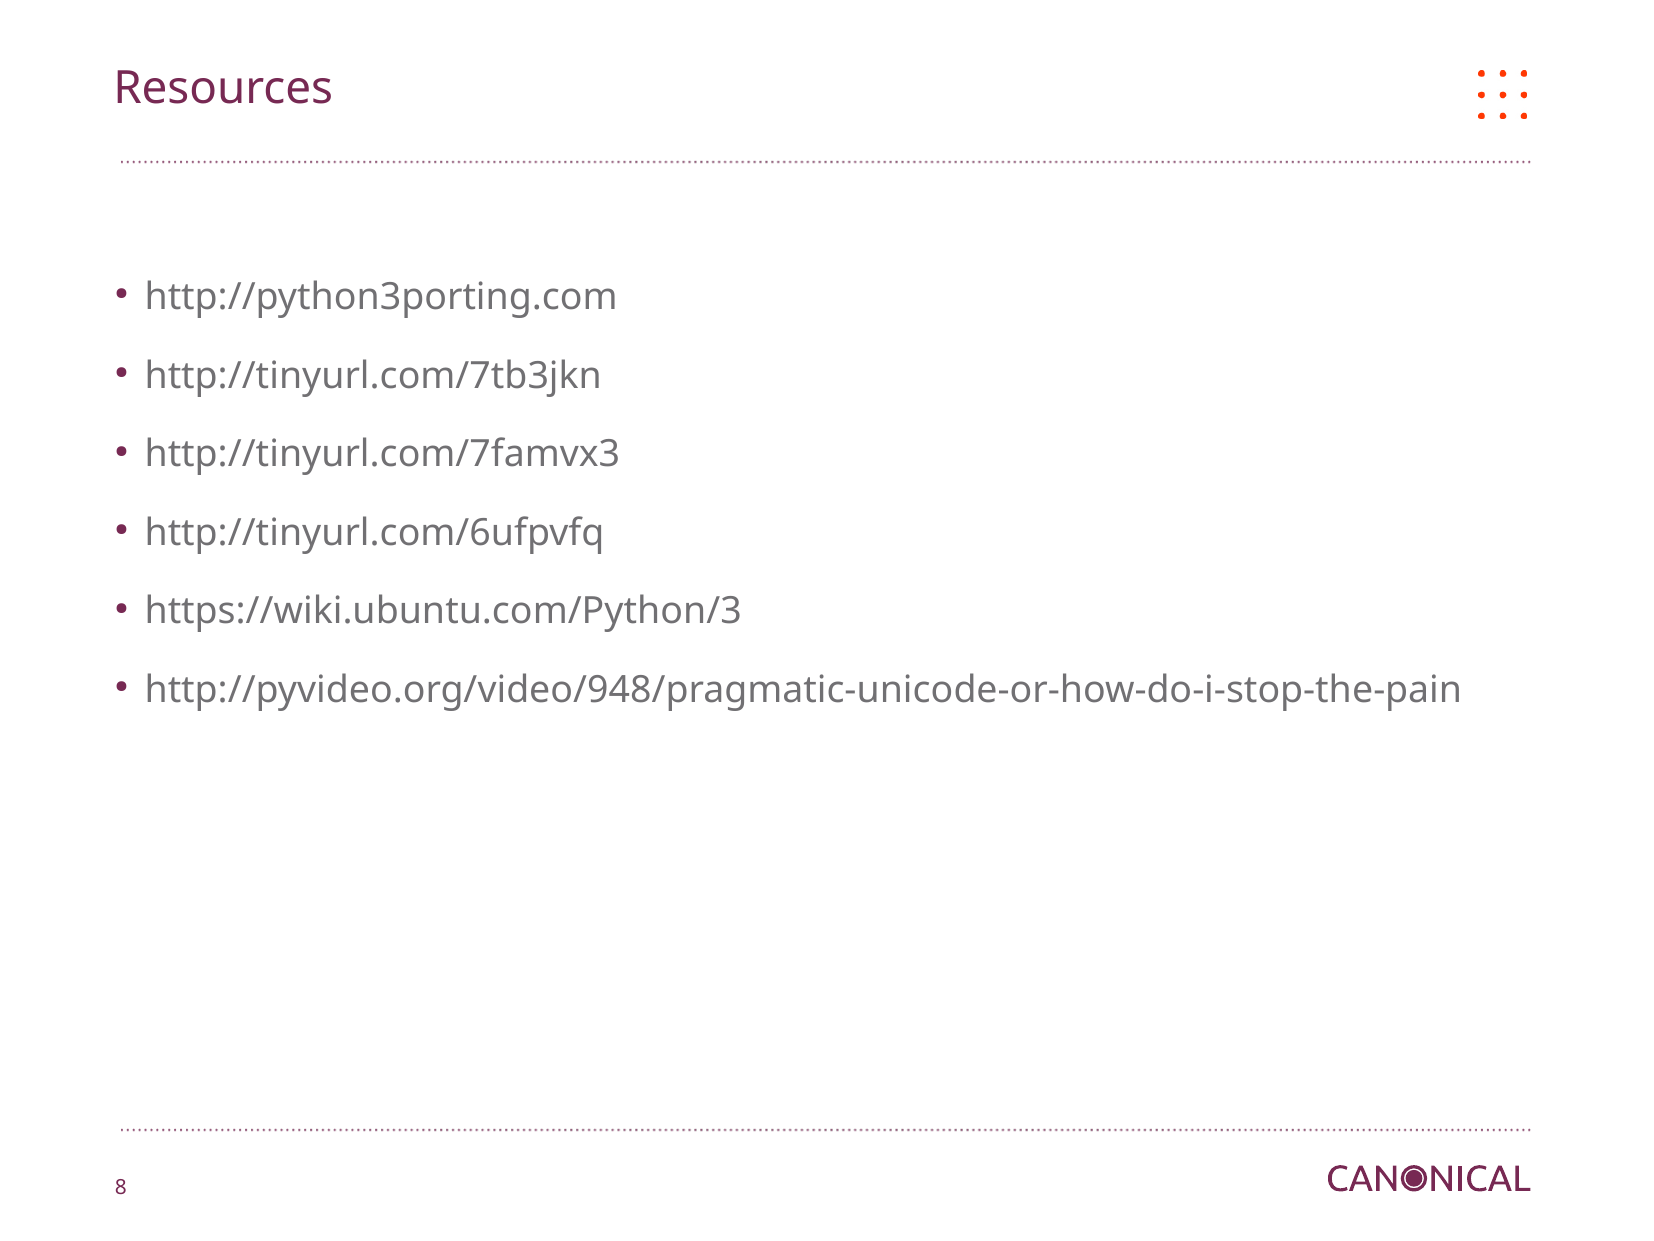

# Resources
http://python3porting.com
http://tinyurl.com/7tb3jkn
http://tinyurl.com/7famvx3
http://tinyurl.com/6ufpvfq
https://wiki.ubuntu.com/Python/3
http://pyvideo.org/video/948/pragmatic-unicode-or-how-do-i-stop-the-pain